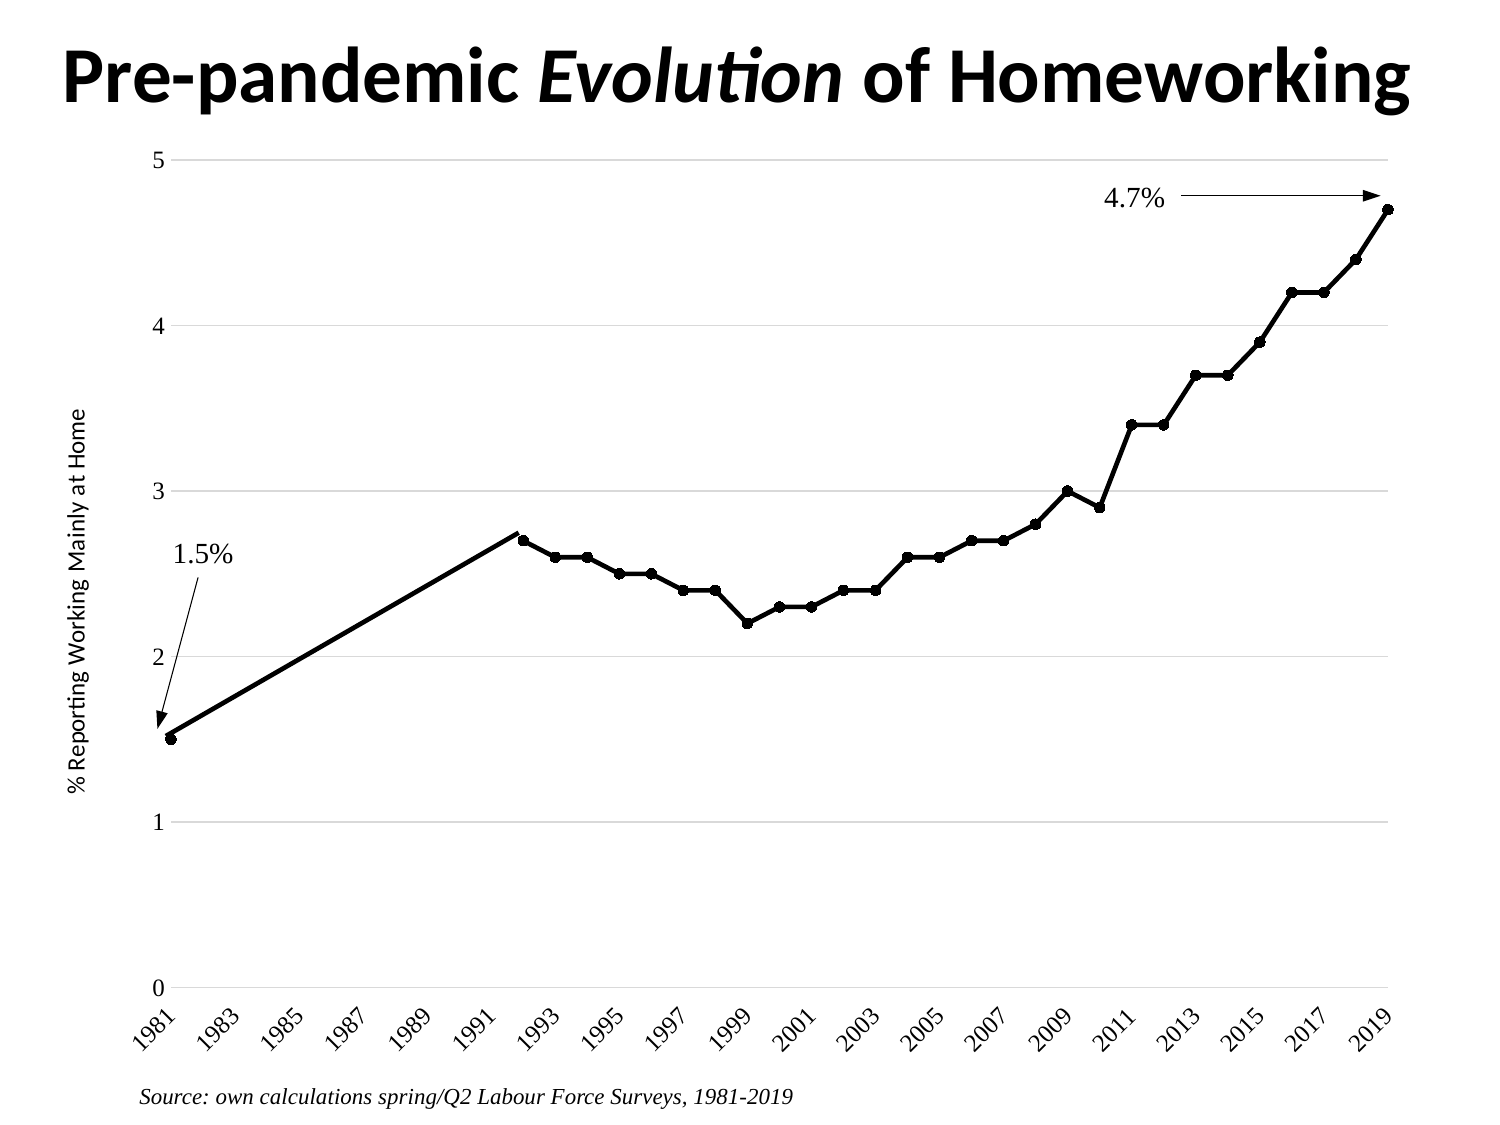

Pre-pandemic Evolution of Homeworking
### Chart
| Category | Mainly At Home (UK) |
|---|---|
| 1981 | 1.5 |
| 1982 | None |
| 1983 | None |
| 1984 | None |
| 1985 | None |
| 1986 | None |
| 1987 | None |
| 1988 | None |
| 1989 | None |
| 1990 | None |
| 1991 | None |
| 1992 | 2.7 |
| 1993 | 2.6 |
| 1994 | 2.6 |
| 1995 | 2.5 |
| 1996 | 2.5 |
| 1997 | 2.4 |
| 1998 | 2.4 |
| 1999 | 2.2 |
| 2000 | 2.3 |
| 2001 | 2.3 |
| 2002 | 2.4 |
| 2003 | 2.4 |
| 2004 | 2.6 |
| 2005 | 2.6 |
| 2006 | 2.7 |
| 2007 | 2.7 |
| 2008 | 2.8 |
| 2009 | 3.0 |
| 2010 | 2.9 |
| 2011 | 3.4 |
| 2012 | 3.4 |
| 2013 | 3.7 |
| 2014 | 3.7 |
| 2015 | 3.9 |
| 2016 | 4.2 |
| 2017 | 4.2 |
| 2018 | 4.4 |
| 2019 | 4.7 |4.7%
1.5%
Source: own calculations spring/Q2 Labour Force Surveys, 1981-2019